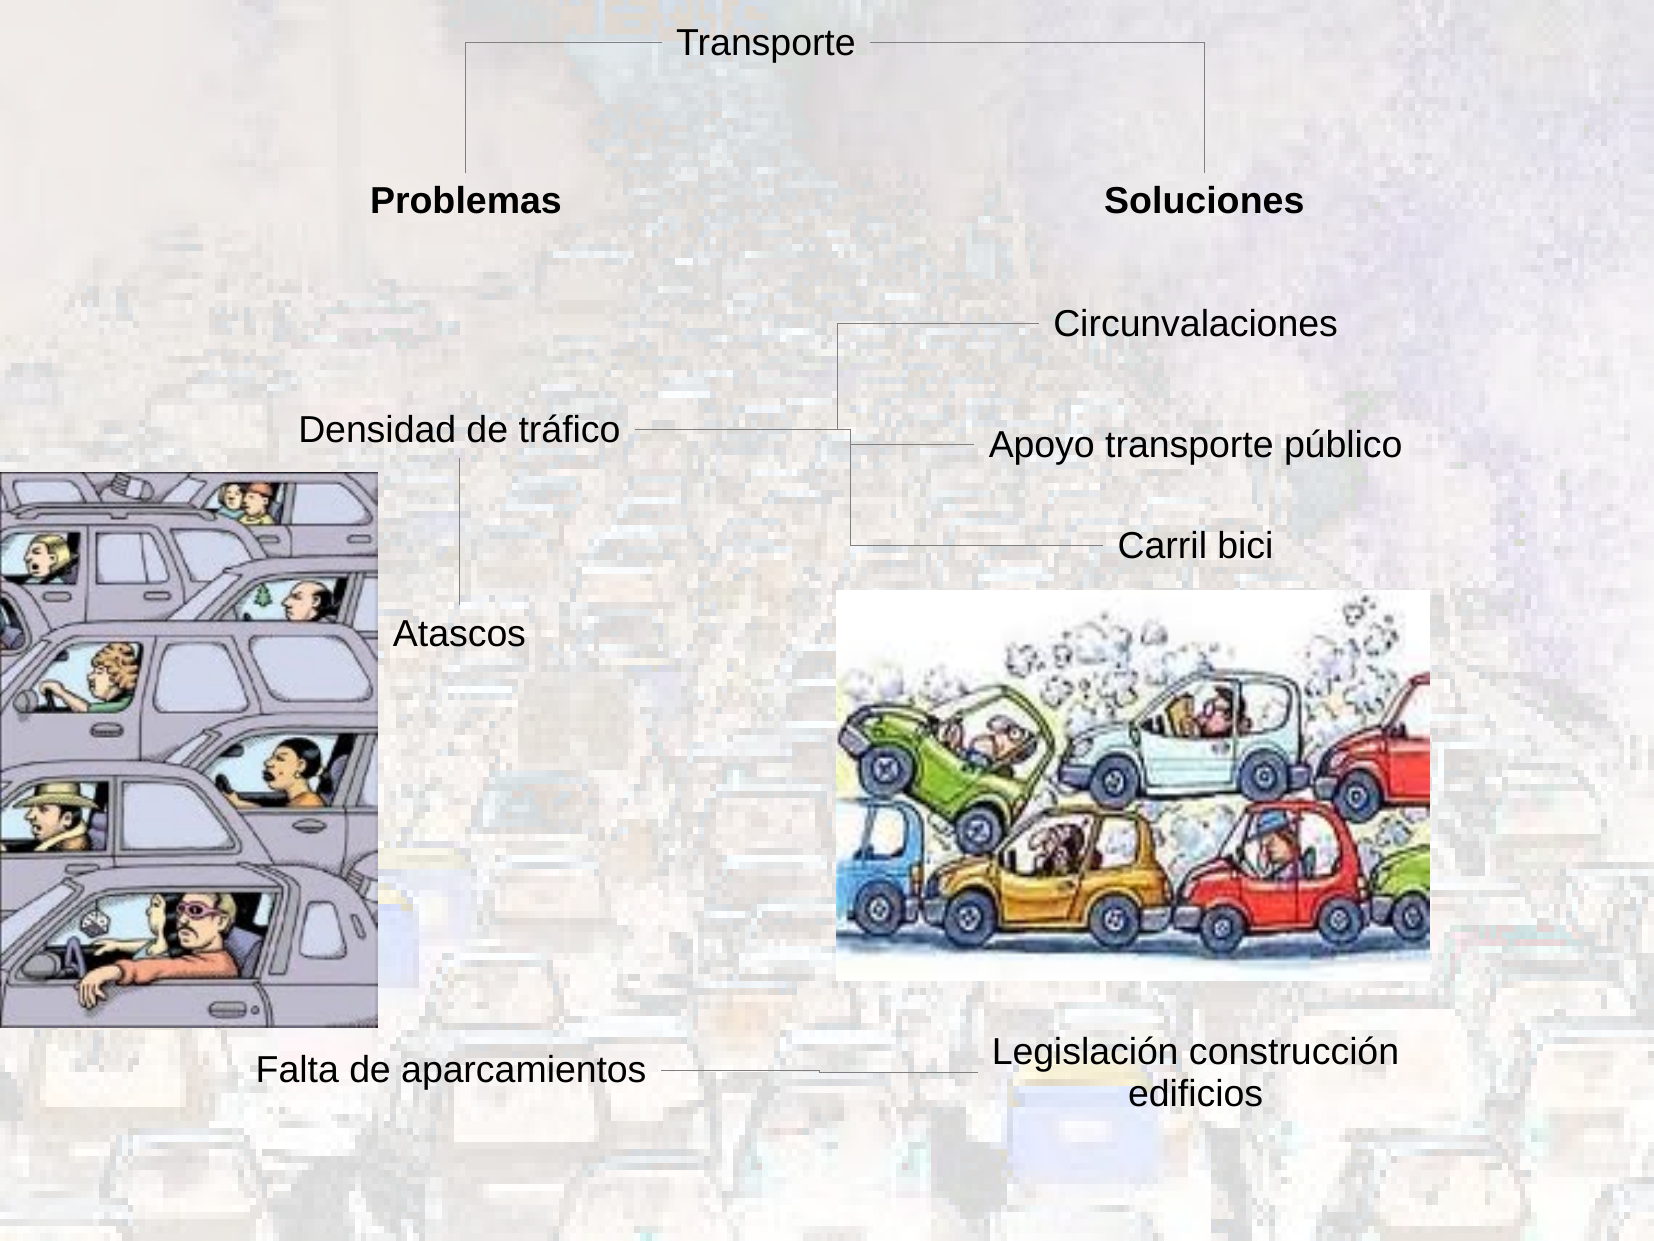

Transporte
Problemas
Soluciones
Circunvalaciones
Densidad de tráfico
Apoyo transporte público
Carril bici
Atascos
Legislación construcción
edificios
Falta de aparcamientos